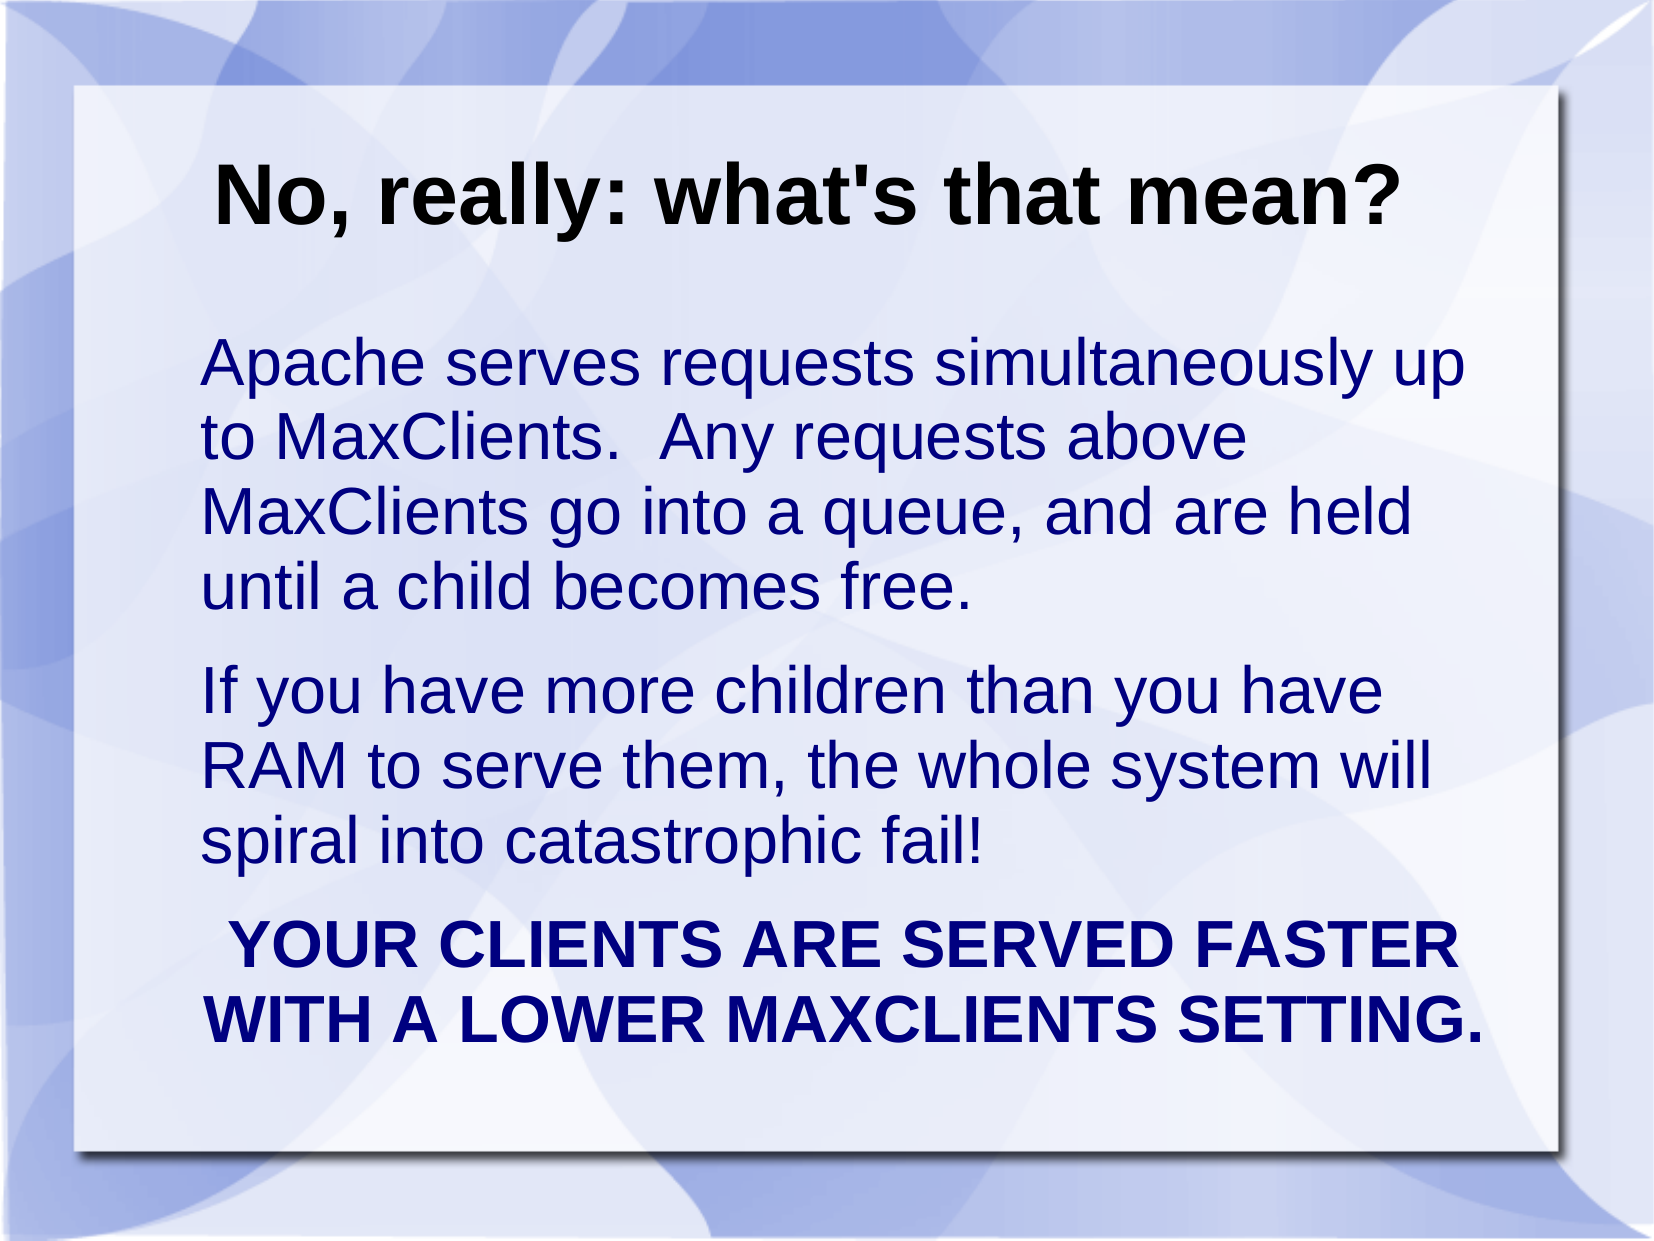

# No, really: what's that mean?
Apache serves requests simultaneously up to MaxClients. Any requests above MaxClients go into a queue, and are held until a child becomes free.
If you have more children than you have RAM to serve them, the whole system will spiral into catastrophic fail!
YOUR CLIENTS ARE SERVED FASTER WITH A LOWER MAXCLIENTS SETTING.